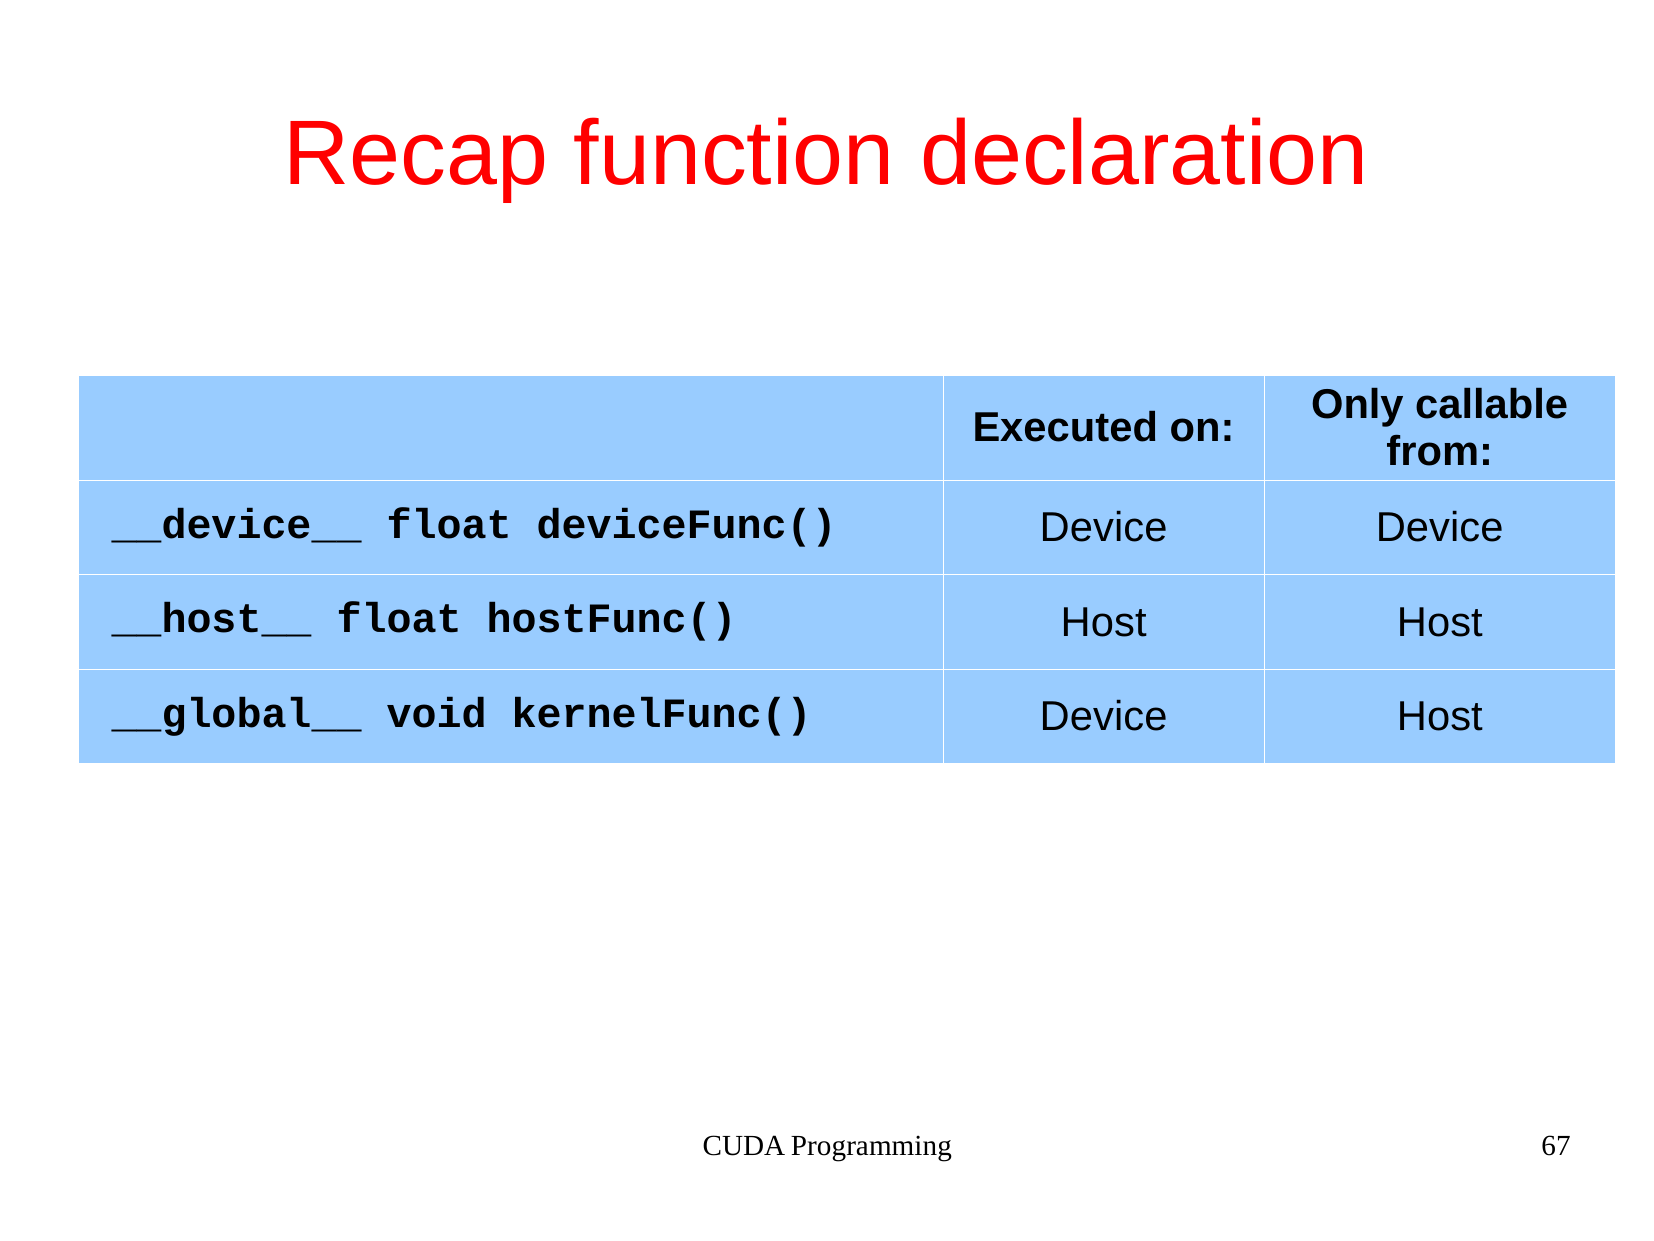

# Recap function declaration
| | Executed on: | Only callable from: |
| --- | --- | --- |
| \_\_device\_\_ float deviceFunc() | Device | Device |
| \_\_host\_\_ float hostFunc() | Host | Host |
| \_\_global\_\_ void kernelFunc() | Device | Host |
CUDA Programming
67